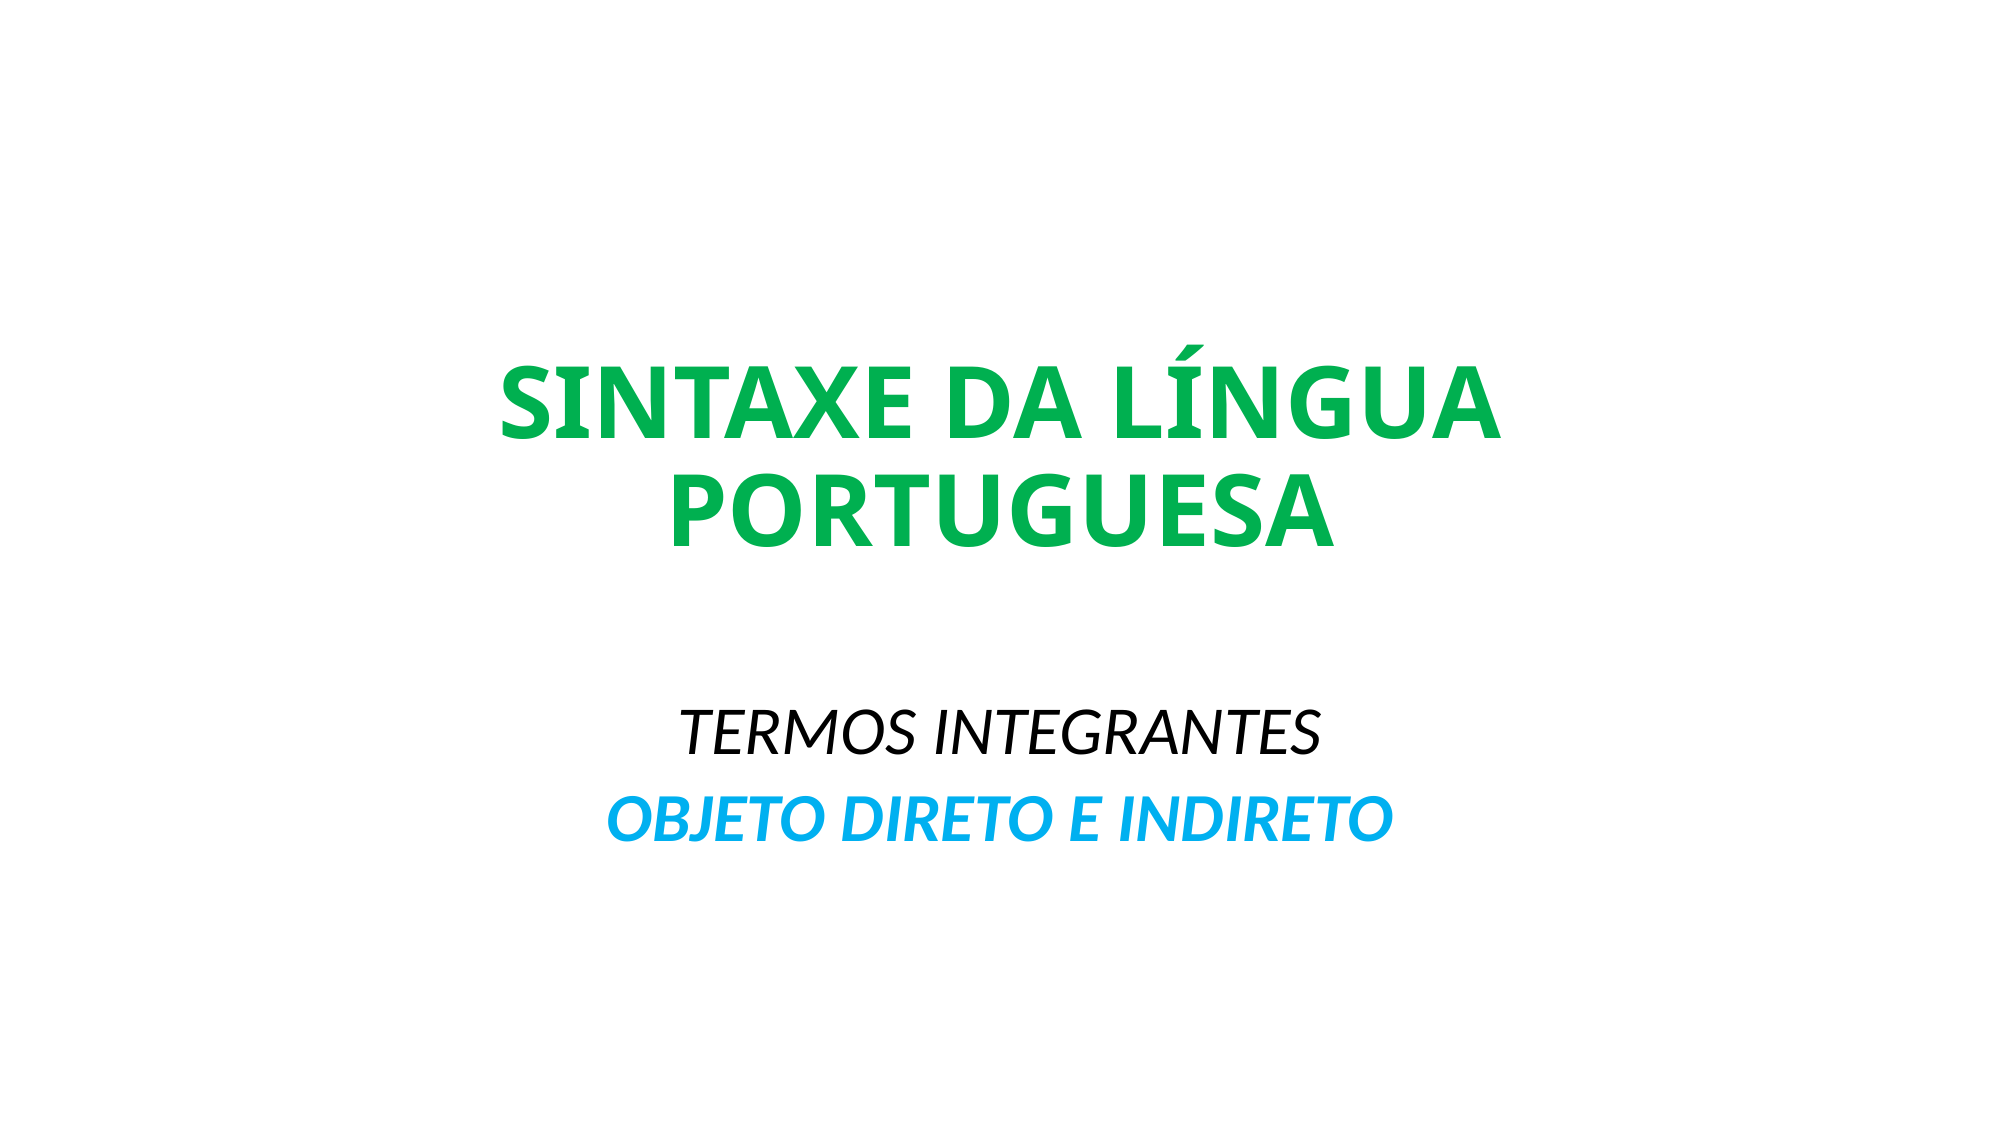

# SINTAXE DA LÍNGUA PORTUGUESA
TERMOS INTEGRANTES
OBJETO DIRETO E INDIRETO